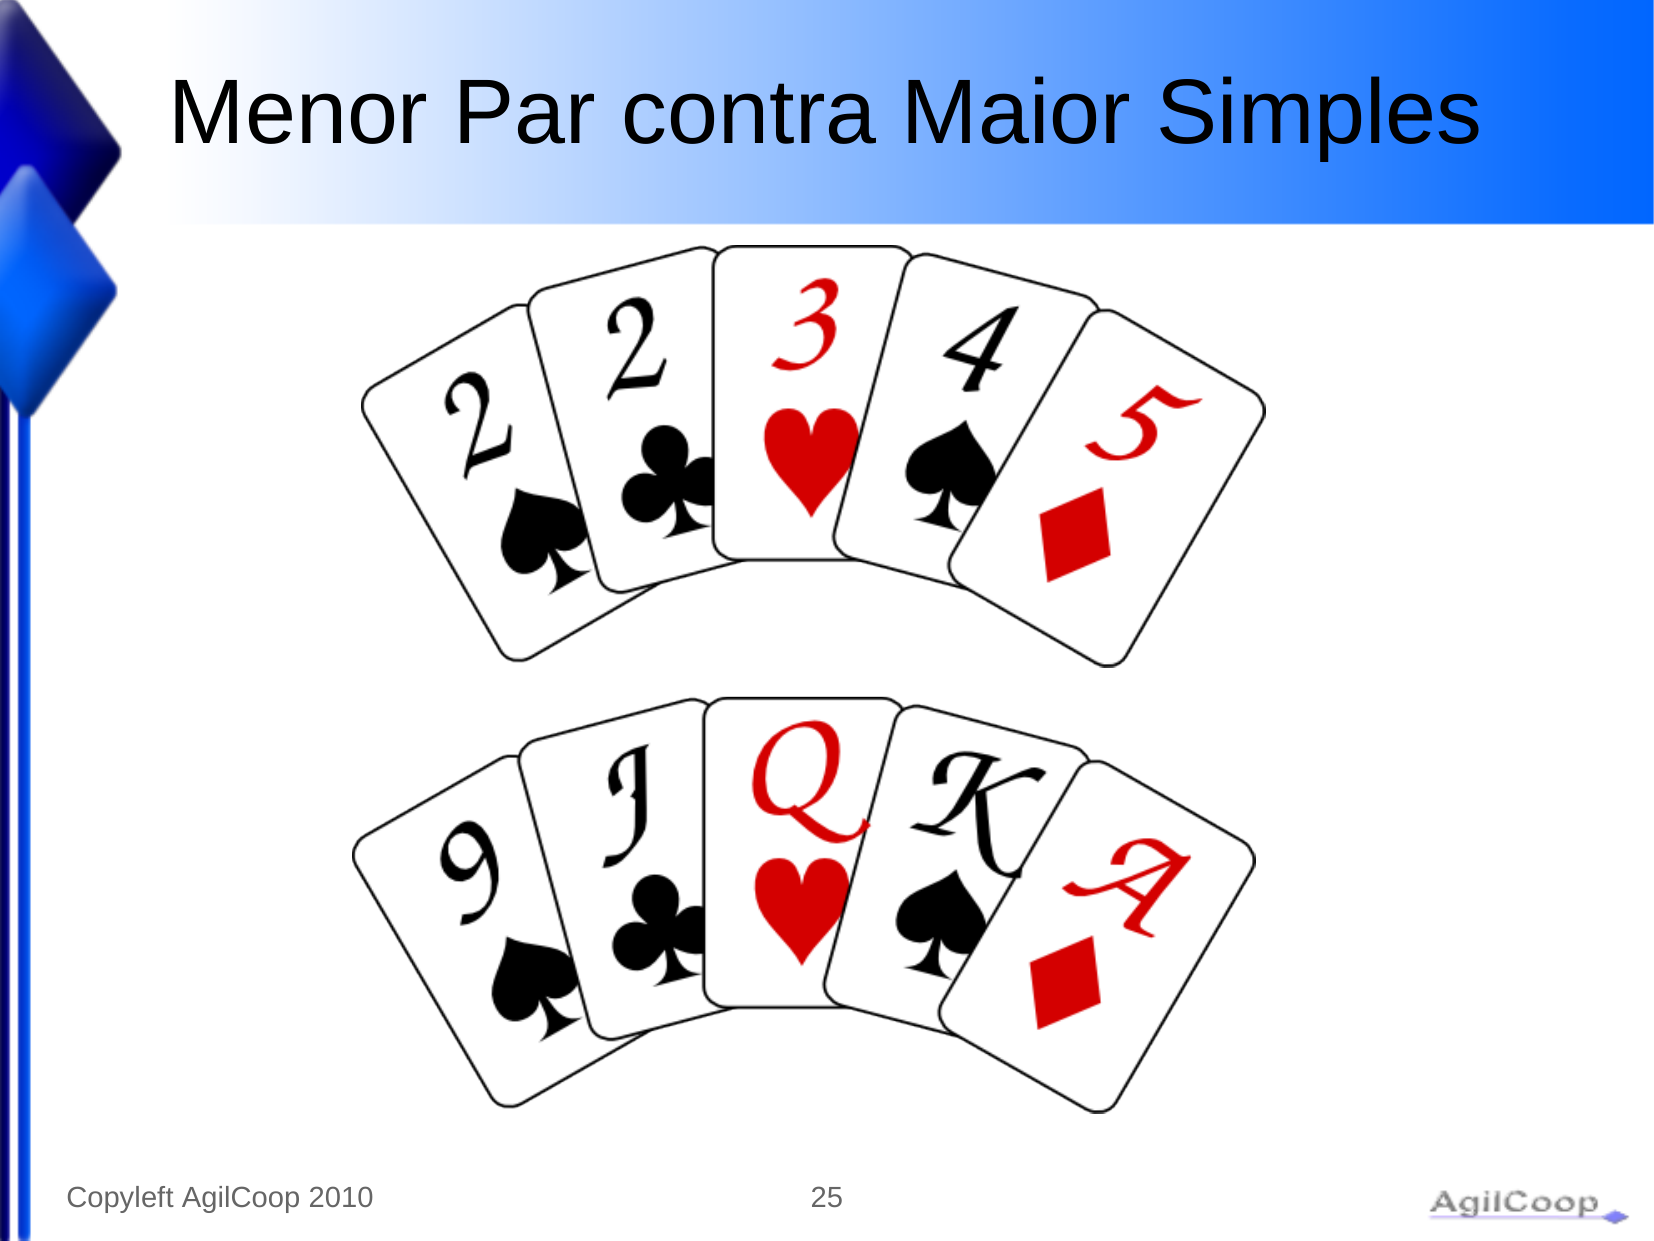

# Menor Par contra Maior Simples
Copyleft AgilCoop 2010
25